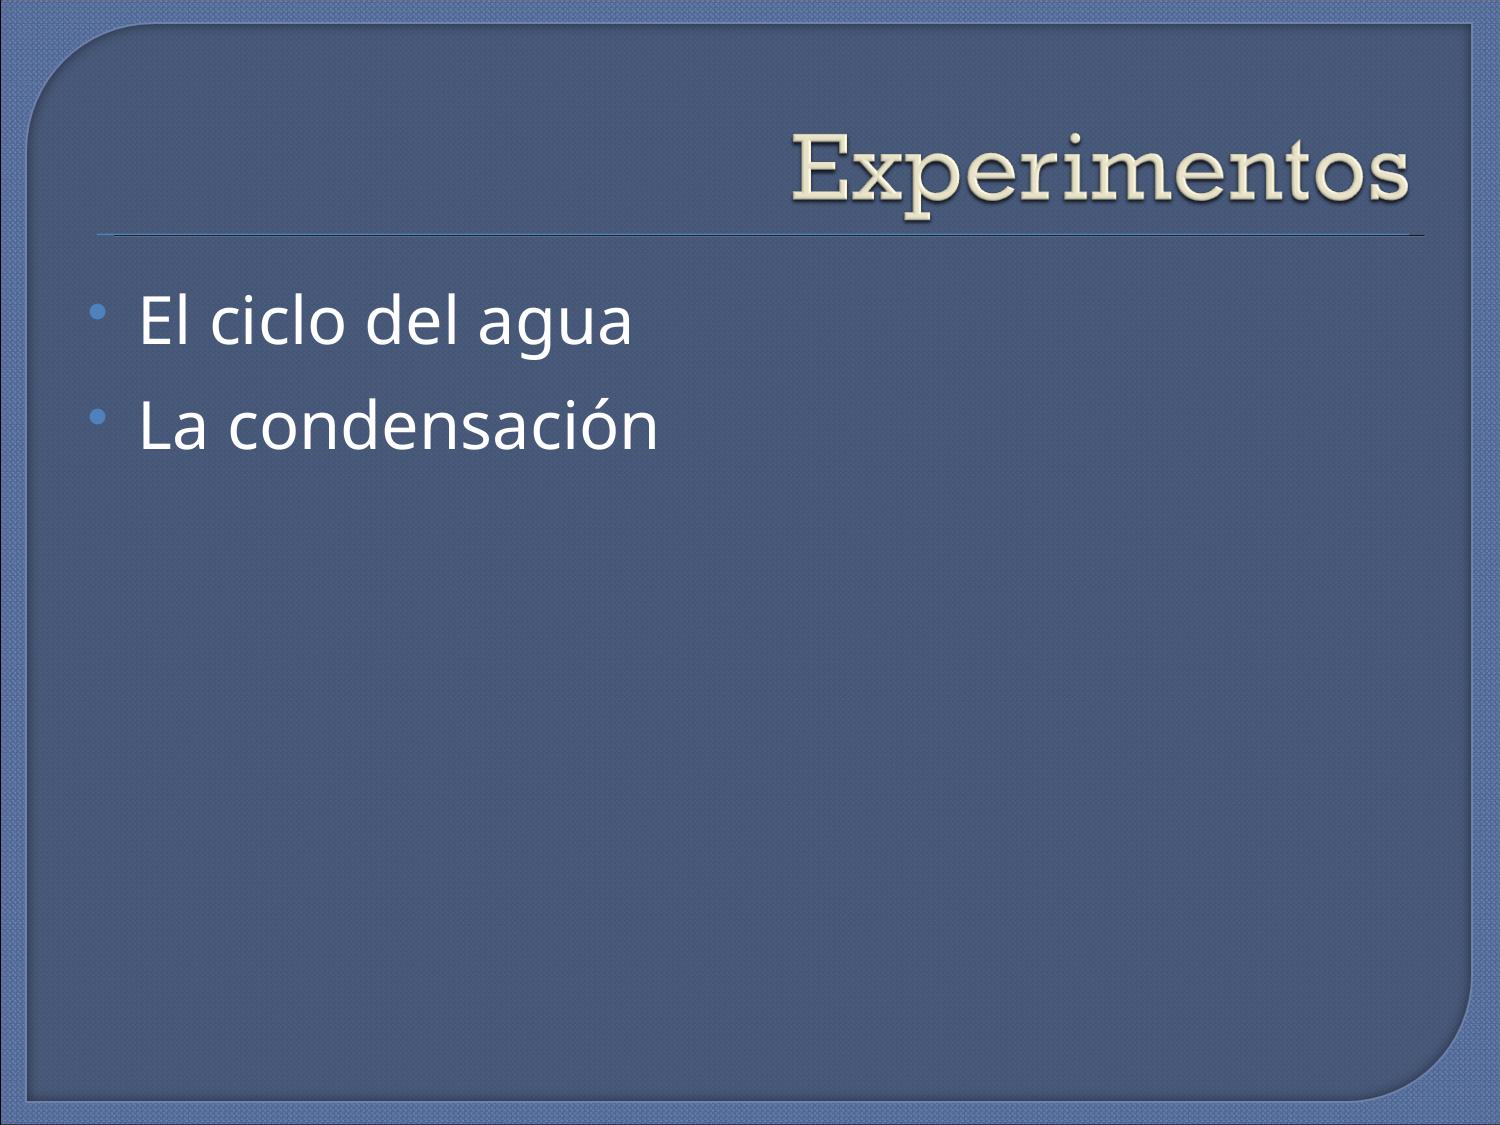

# El ciclo del agua
La condensación